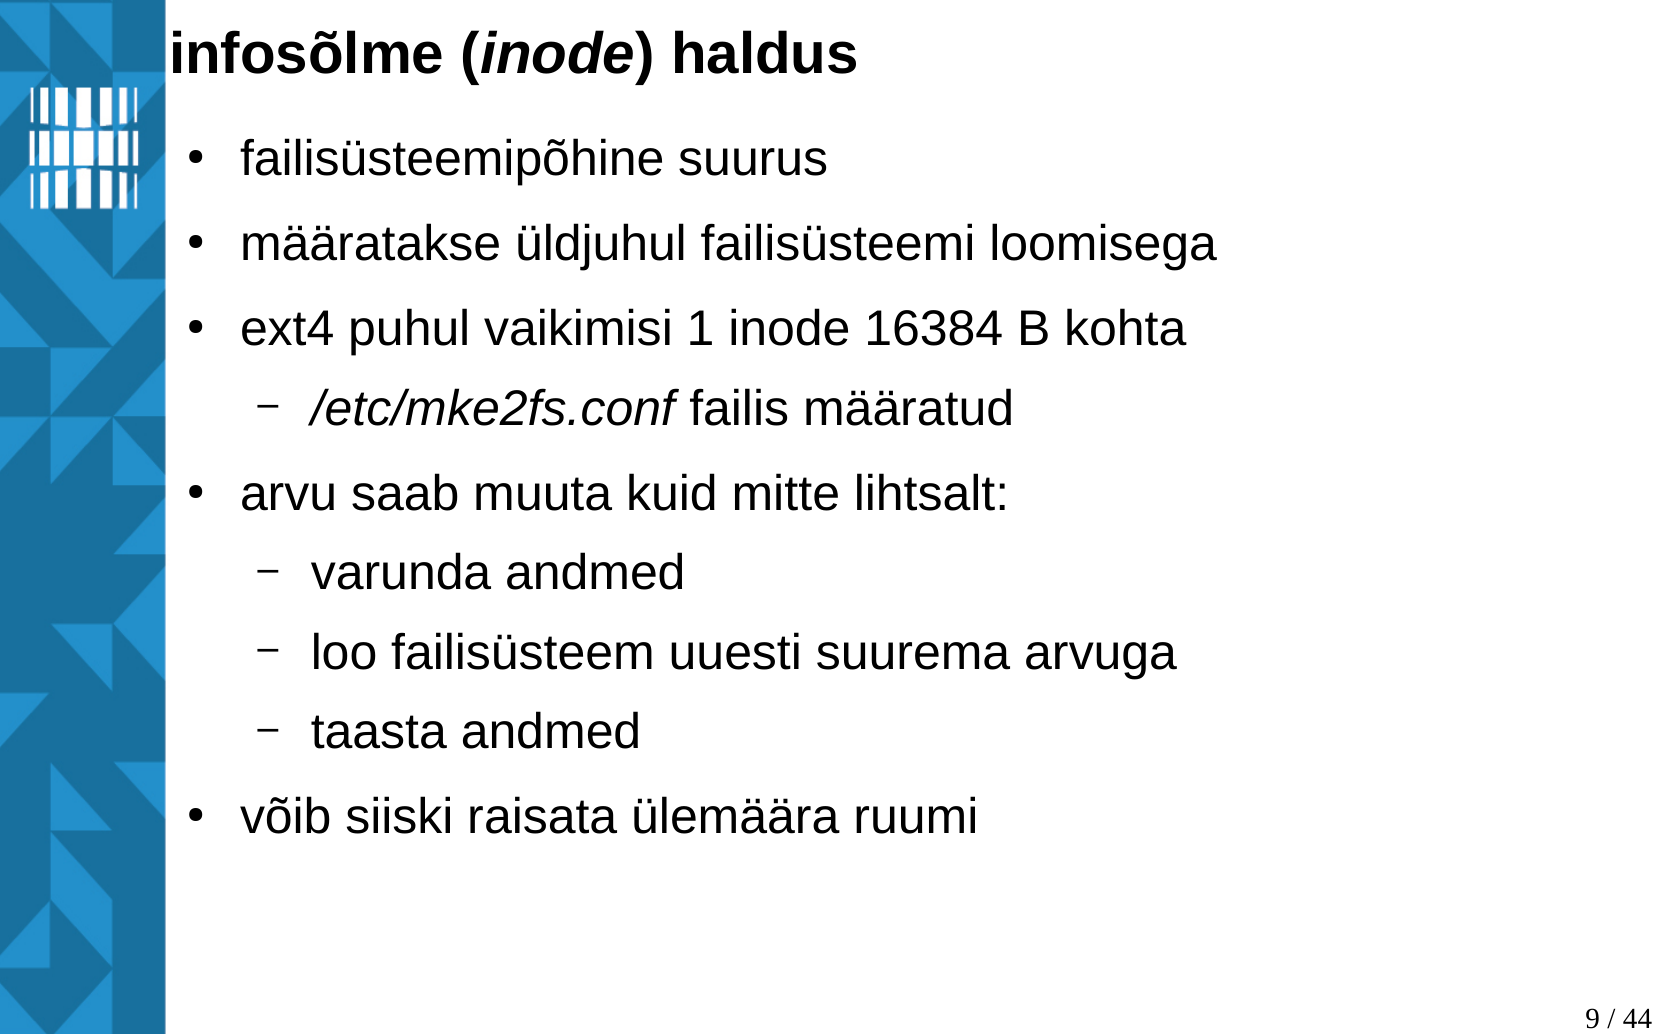

# infosõlme (inode) haldus
failisüsteemipõhine suurus
määratakse üldjuhul failisüsteemi loomisega
ext4 puhul vaikimisi 1 inode 16384 B kohta
/etc/mke2fs.conf failis määratud
arvu saab muuta kuid mitte lihtsalt:
varunda andmed
loo failisüsteem uuesti suurema arvuga
taasta andmed
võib siiski raisata ülemäära ruumi
9